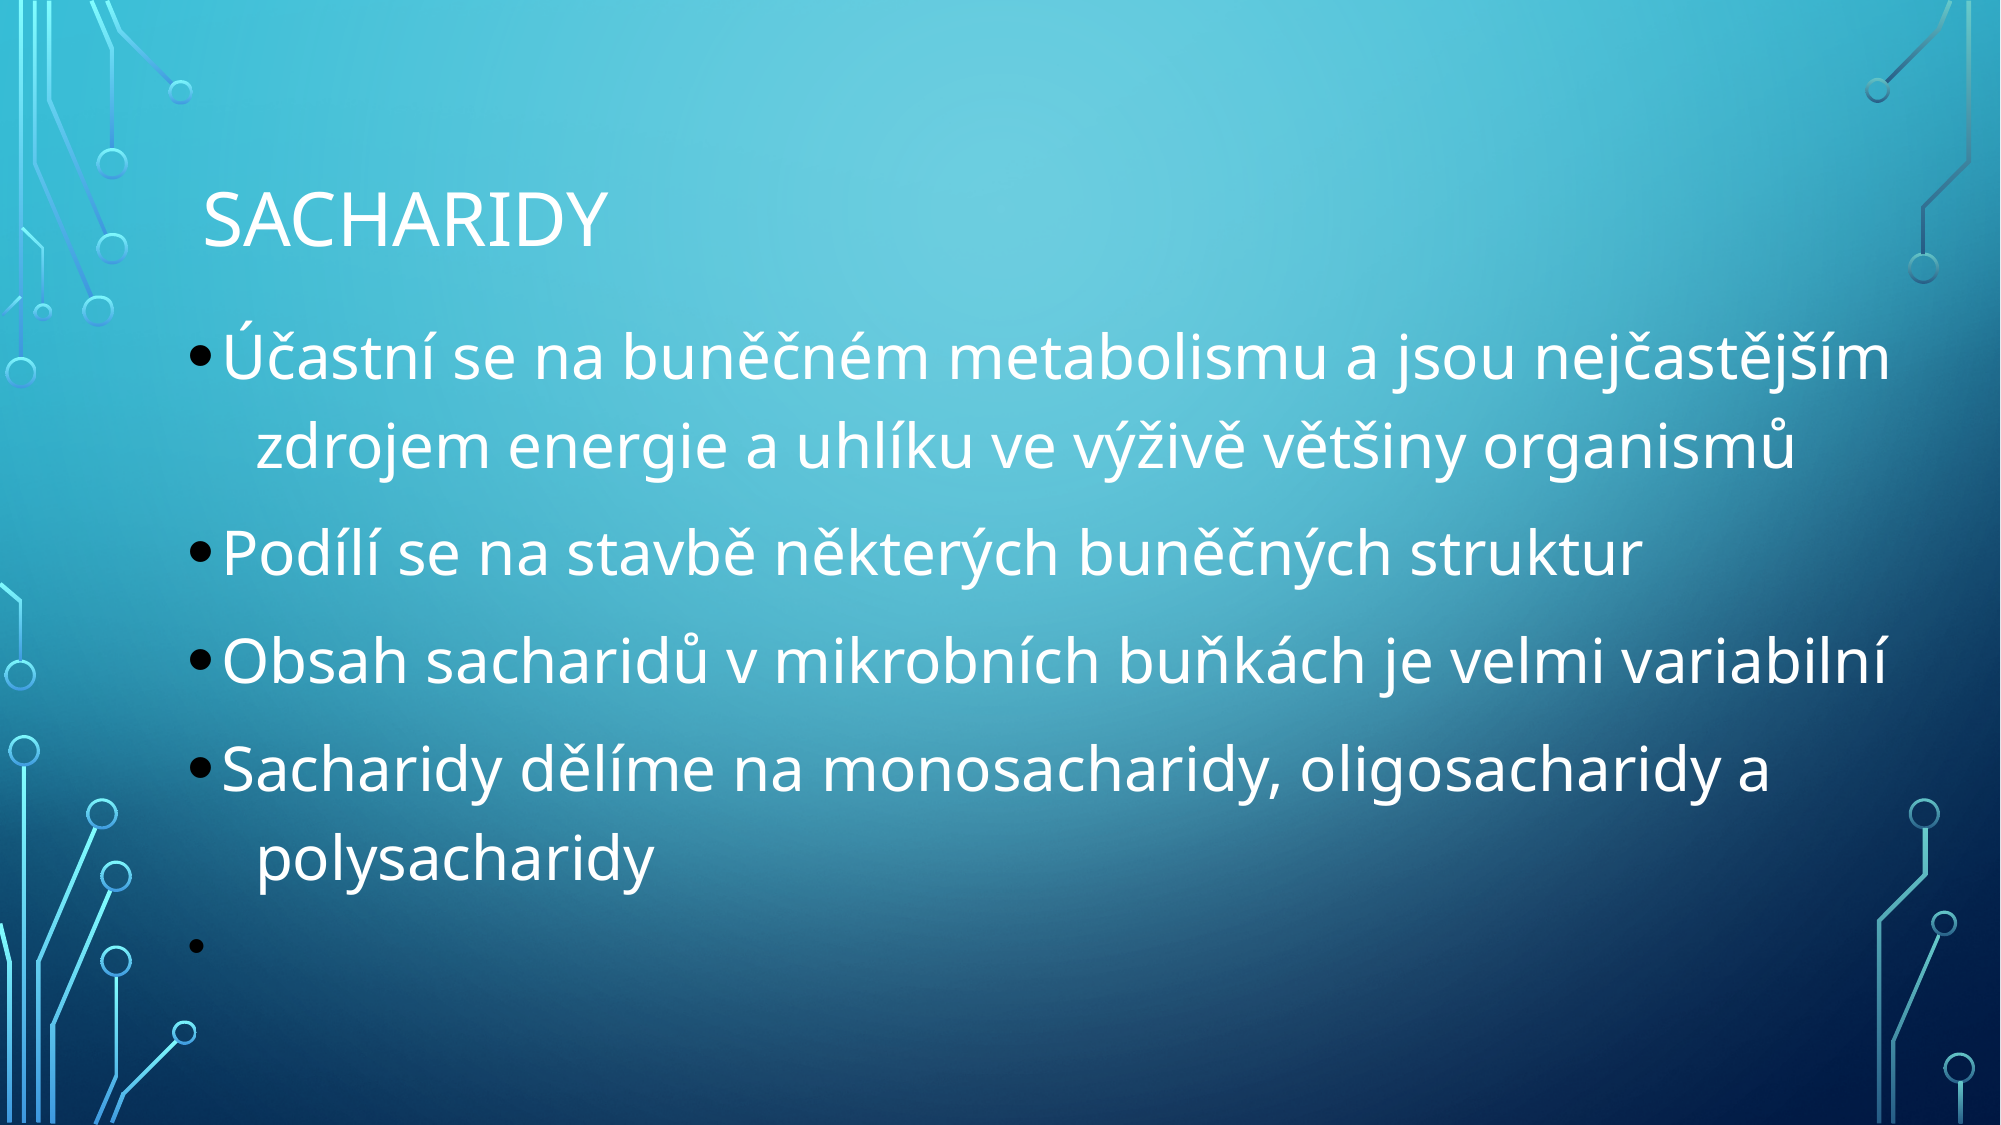

# sacharidy
Účastní se na buněčném metabolismu a jsou nejčastějším zdrojem energie a uhlíku ve výživě většiny organismů
Podílí se na stavbě některých buněčných struktur
Obsah sacharidů v mikrobních buňkách je velmi variabilní
Sacharidy dělíme na monosacharidy, oligosacharidy a polysacharidy